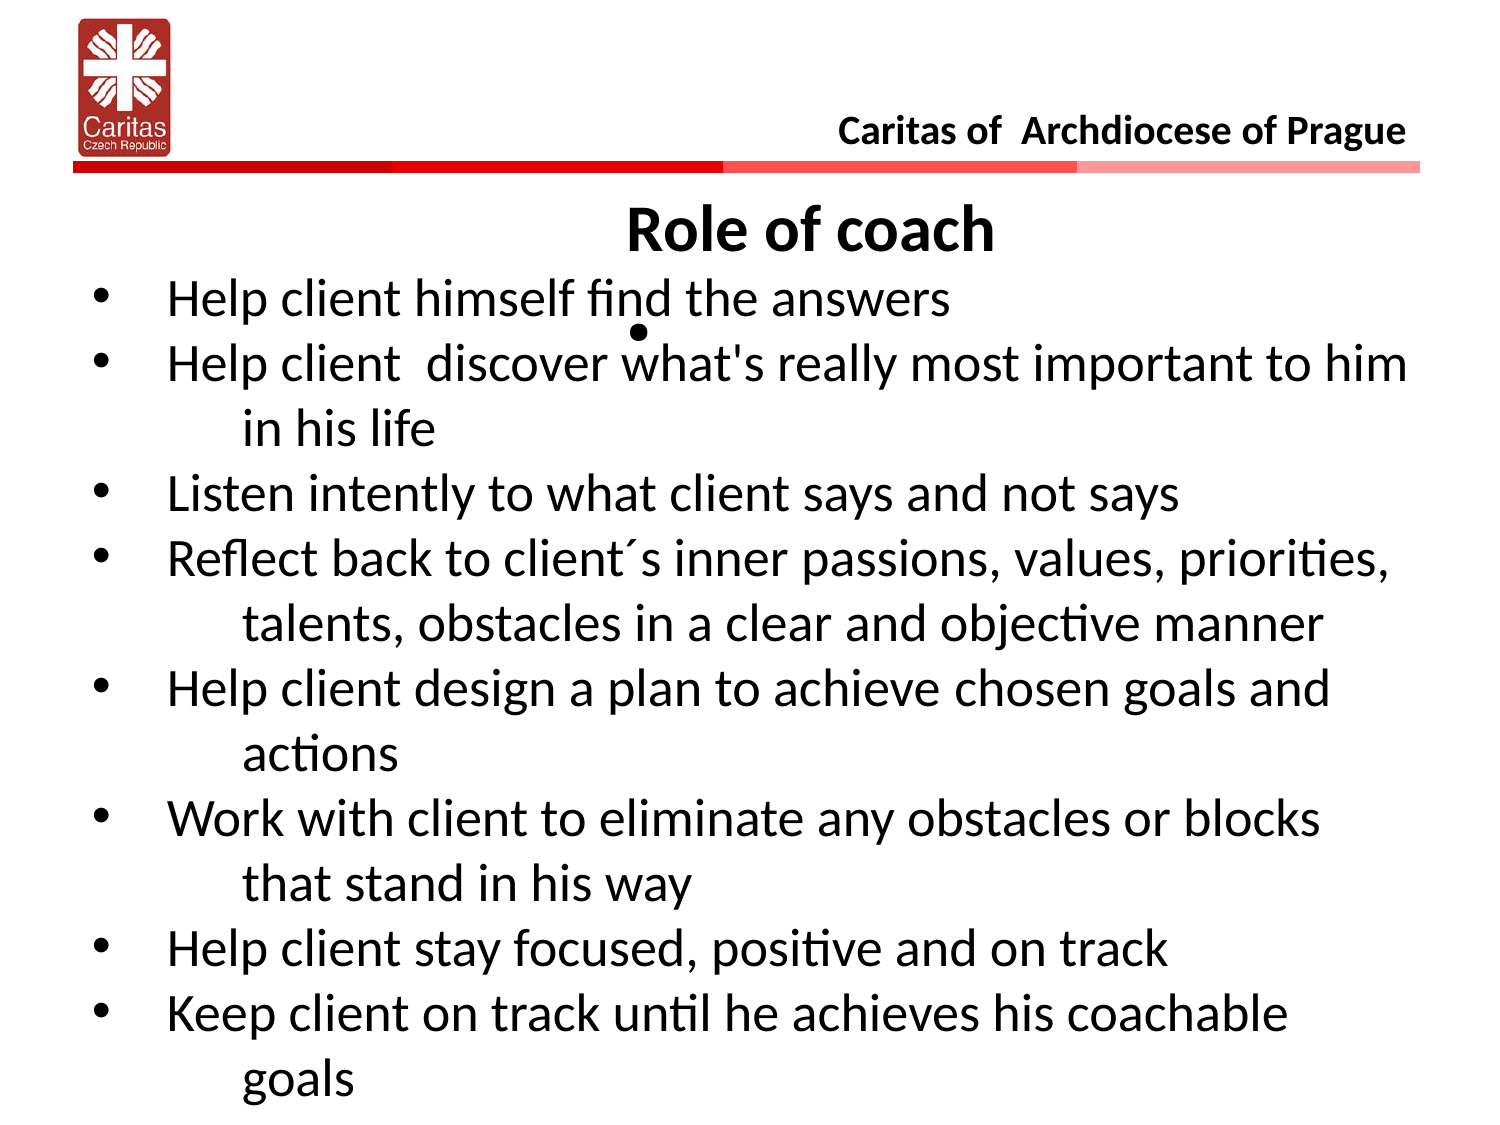

Caritas of Archdiocese of Prague
# Role of coach
Help client himself find the answers
Help client discover what's really most important to him in his life
Listen intently to what client says and not says
Reflect back to client´s inner passions, values, priorities, talents, obstacles in a clear and objective manner
Help client design a plan to achieve chosen goals and actions
Work with client to eliminate any obstacles or blocks that stand in his way
Help client stay focused, positive and on track
Keep client on track until he achieves his coachable goals